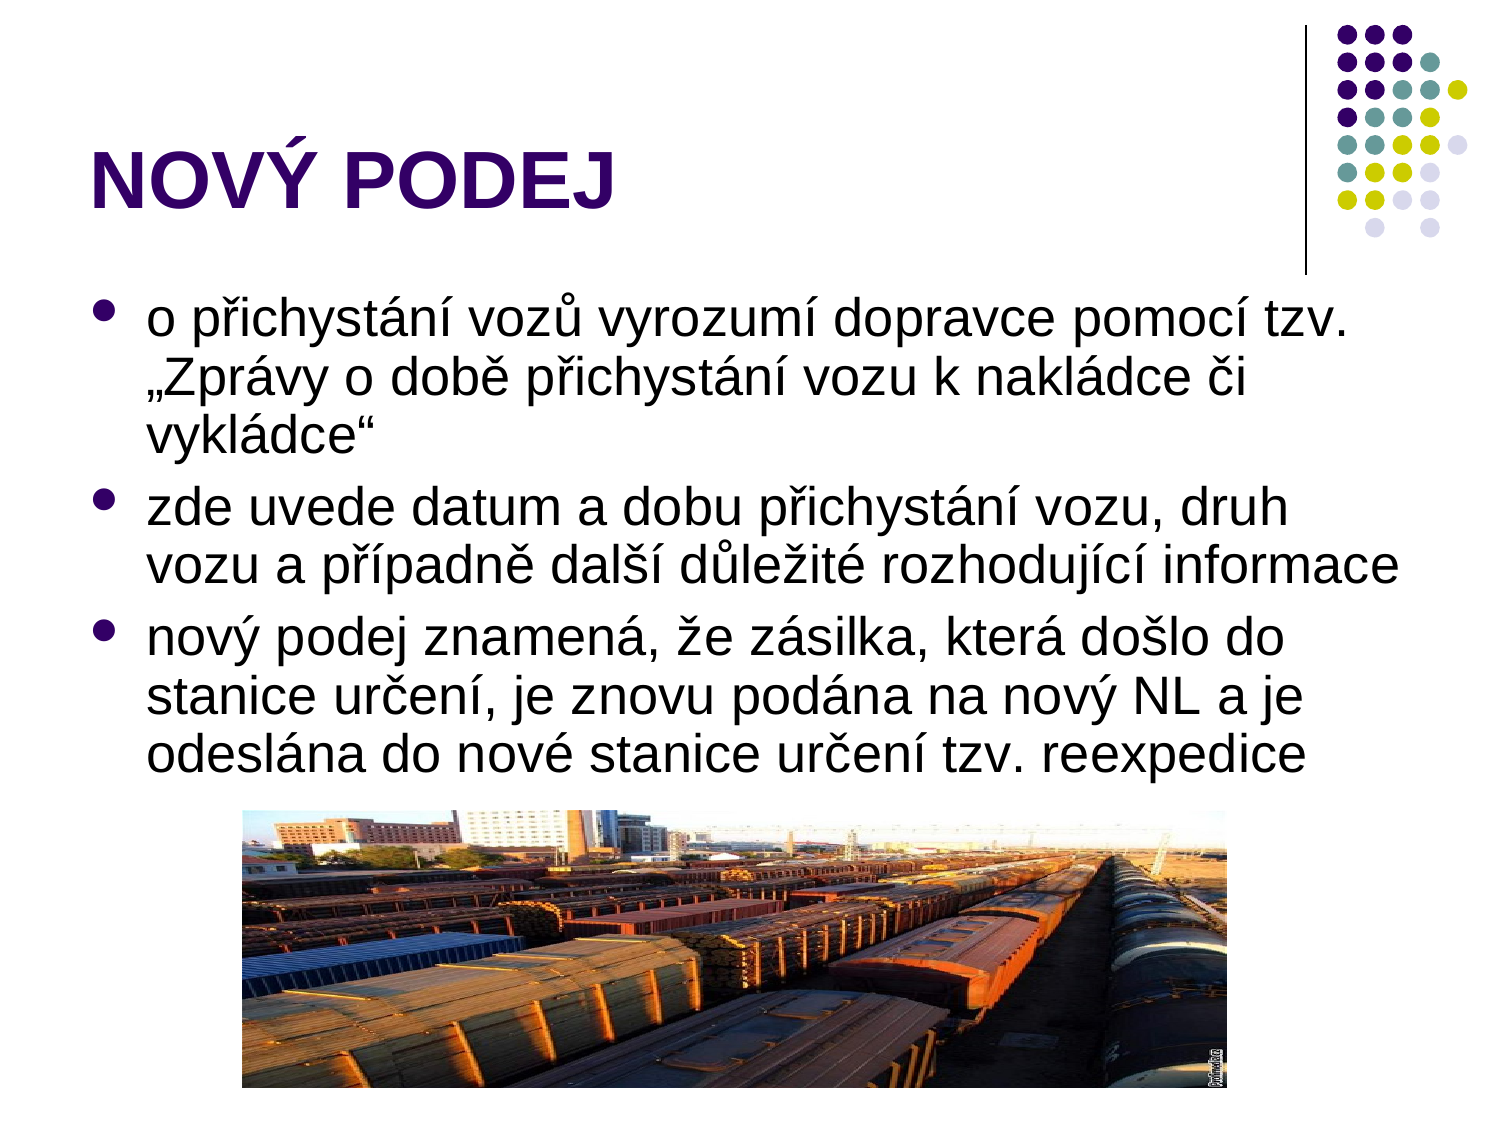

# NOVÝ PODEJ
o přichystání vozů vyrozumí dopravce pomocí tzv. „Zprávy o době přichystání vozu k nakládce či vykládce“
zde uvede datum a dobu přichystání vozu, druh vozu a případně další důležité rozhodující informace
nový podej znamená, že zásilka, která došlo do stanice určení, je znovu podána na nový NL a je odeslána do nové stanice určení tzv. reexpedice